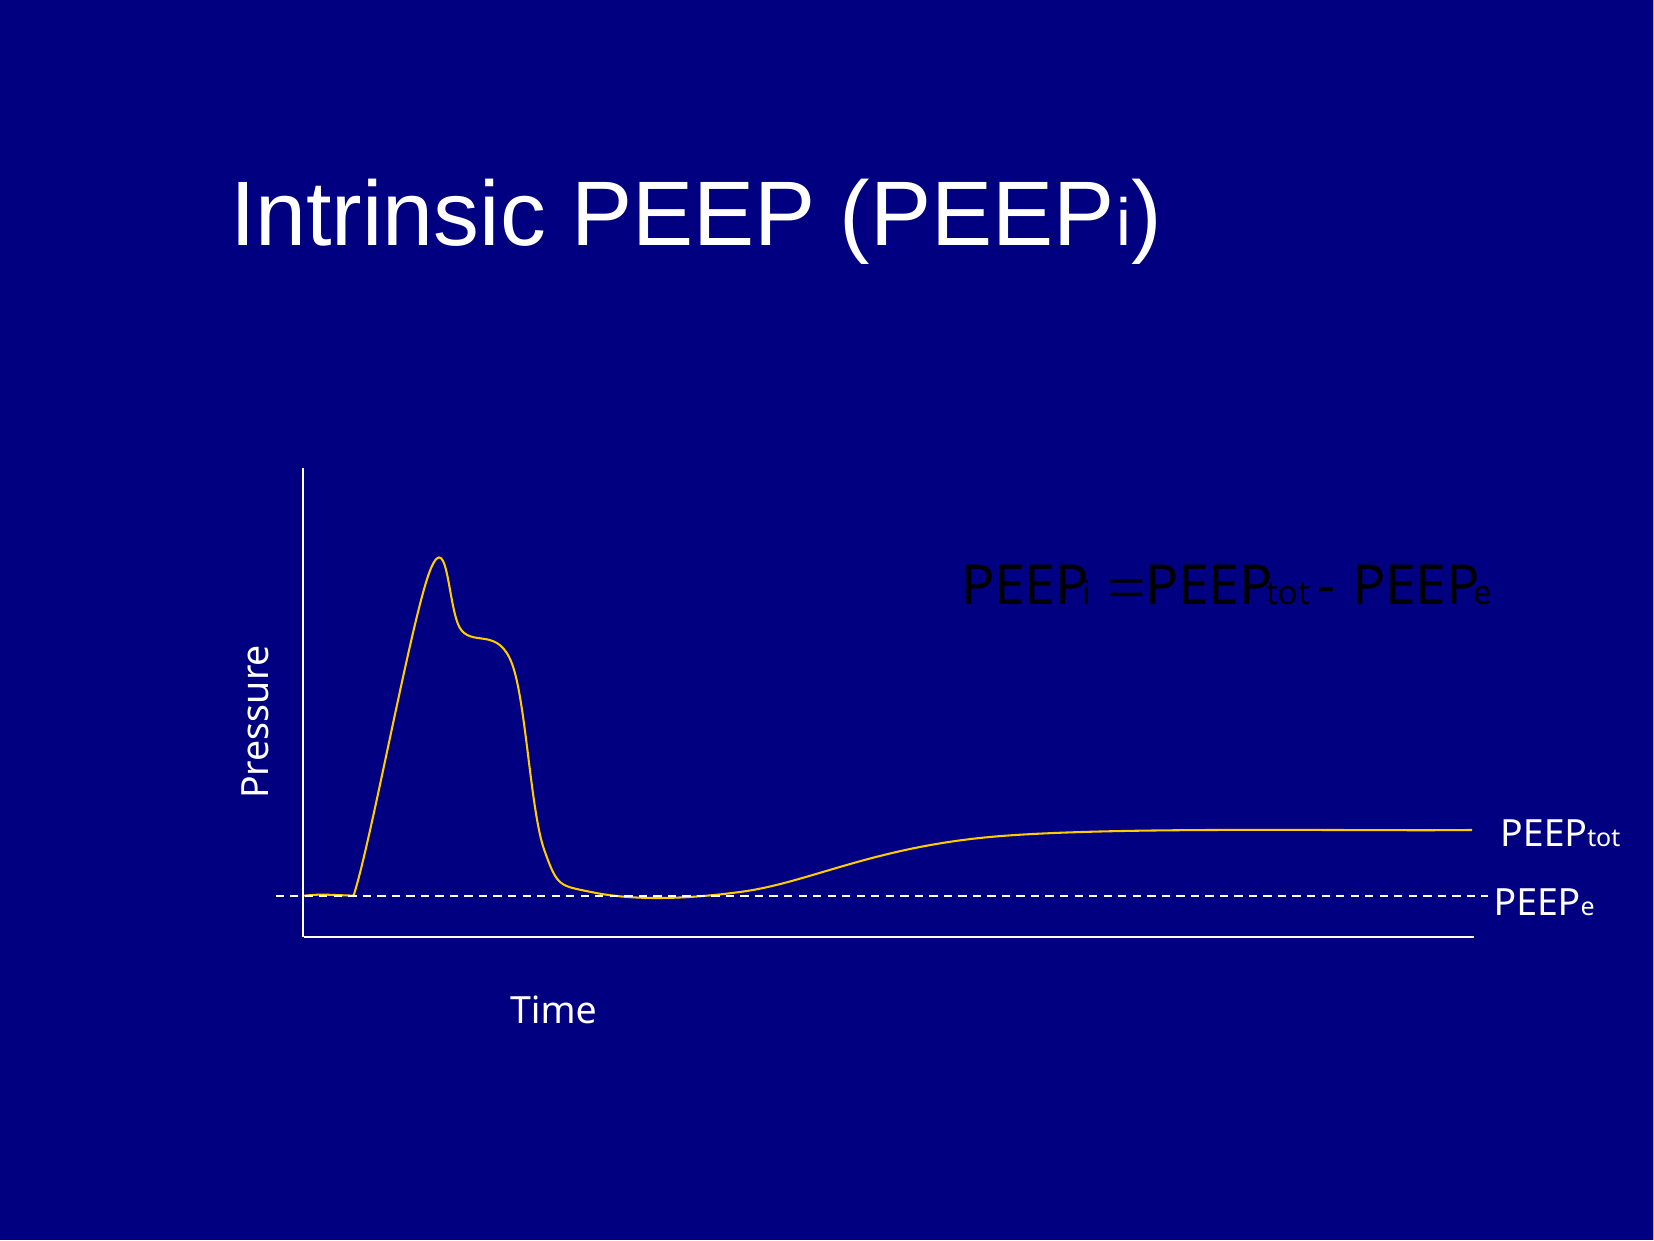

# Intrinsic PEEP (PEEPi)
Pressure
PEEPtot
PEEPe
Time